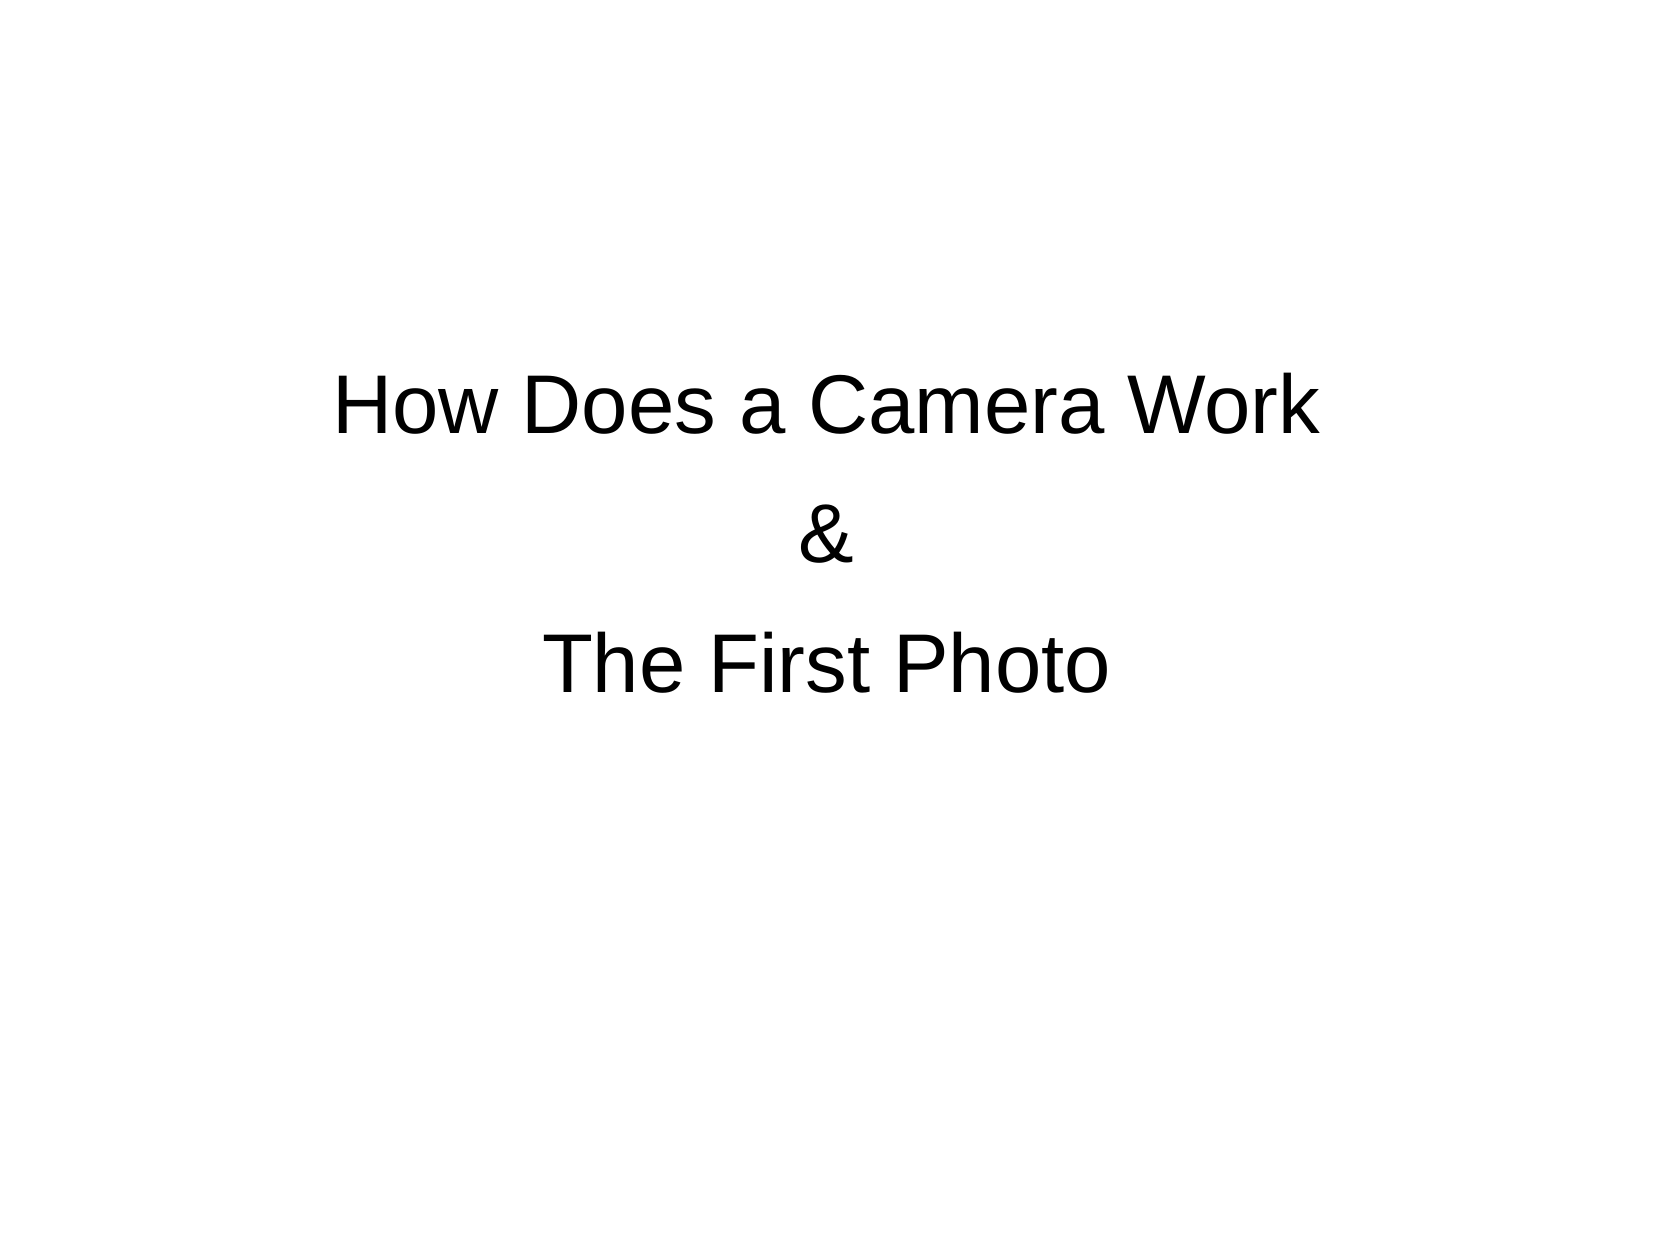

# How Does a Camera Work
&
The First Photo